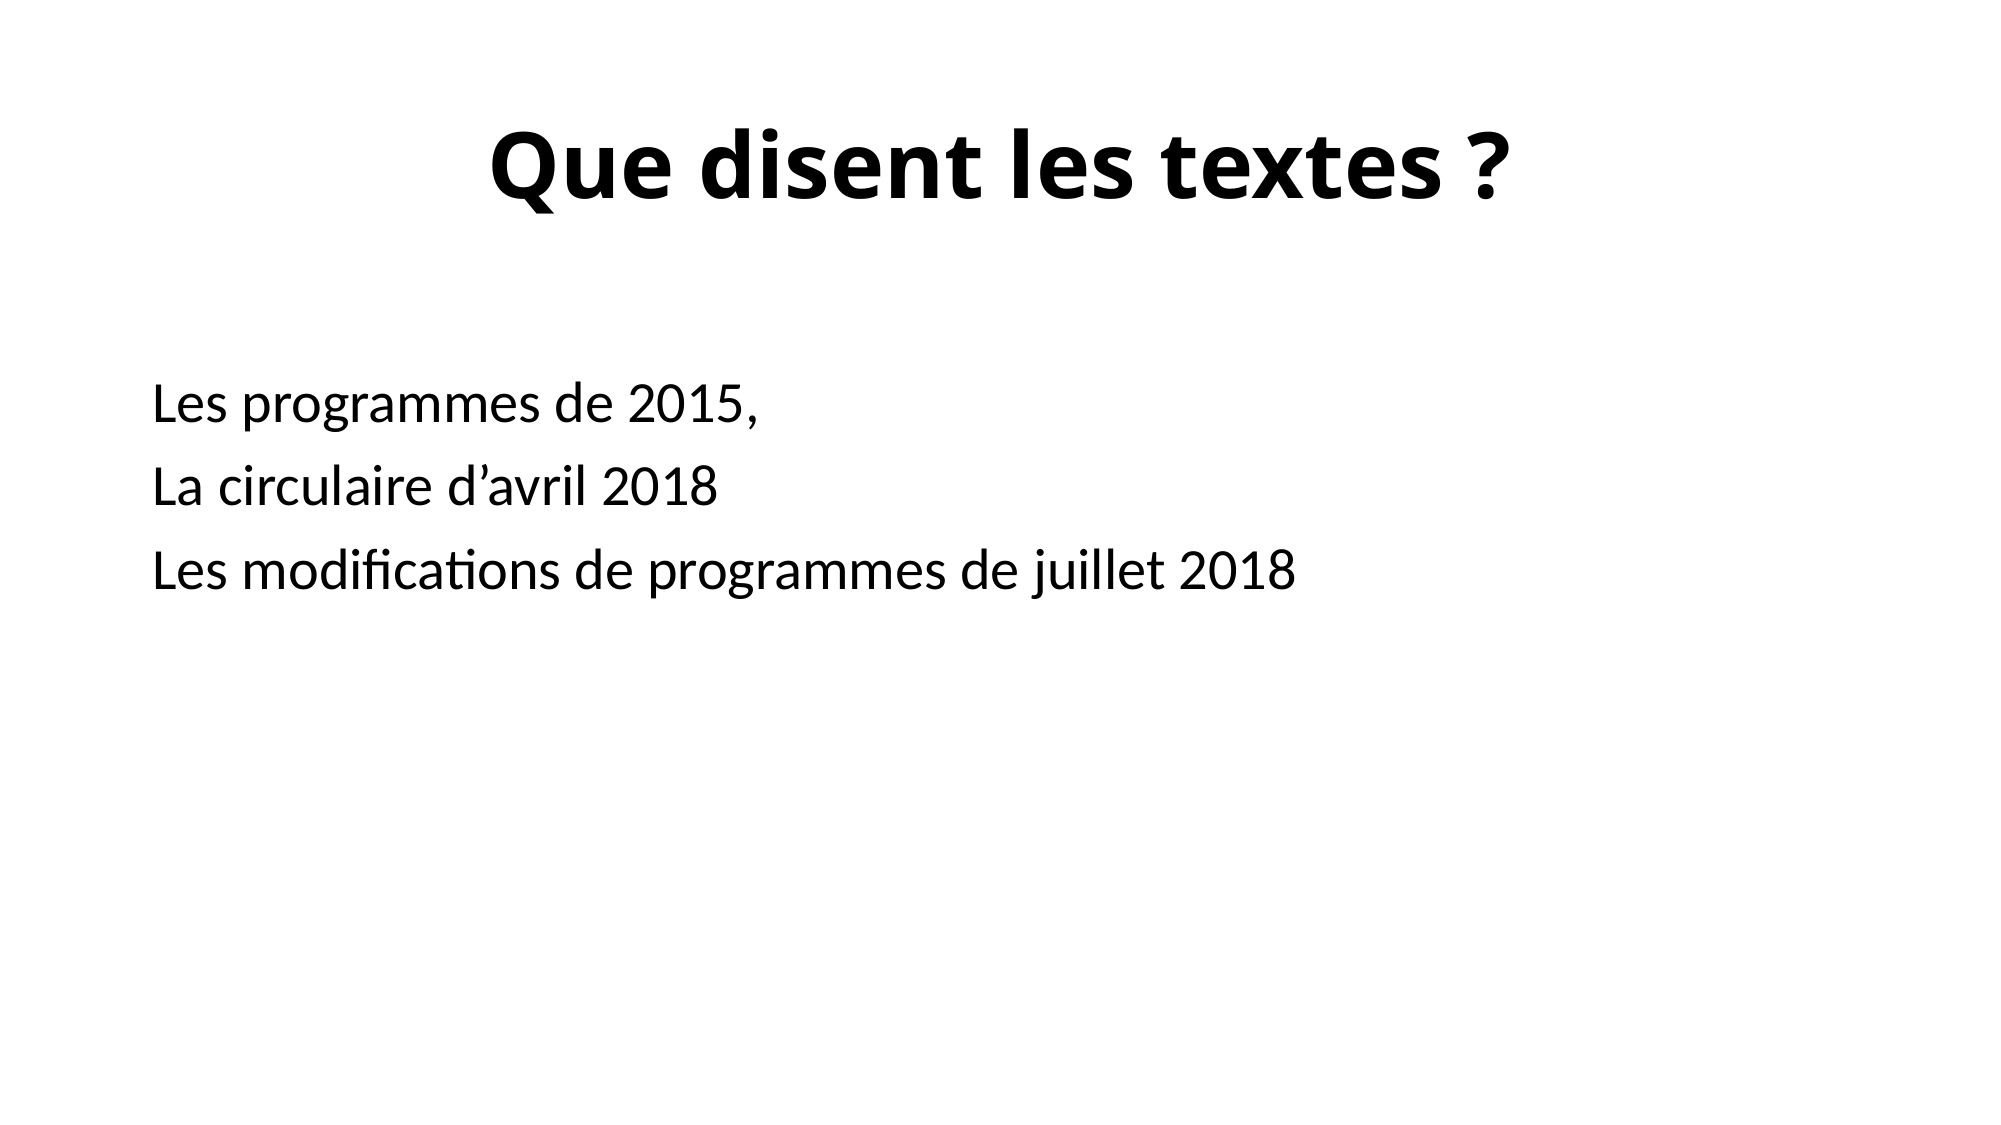

# Que disent les textes ?
Les programmes de 2015,
La circulaire d’avril 2018
Les modifications de programmes de juillet 2018